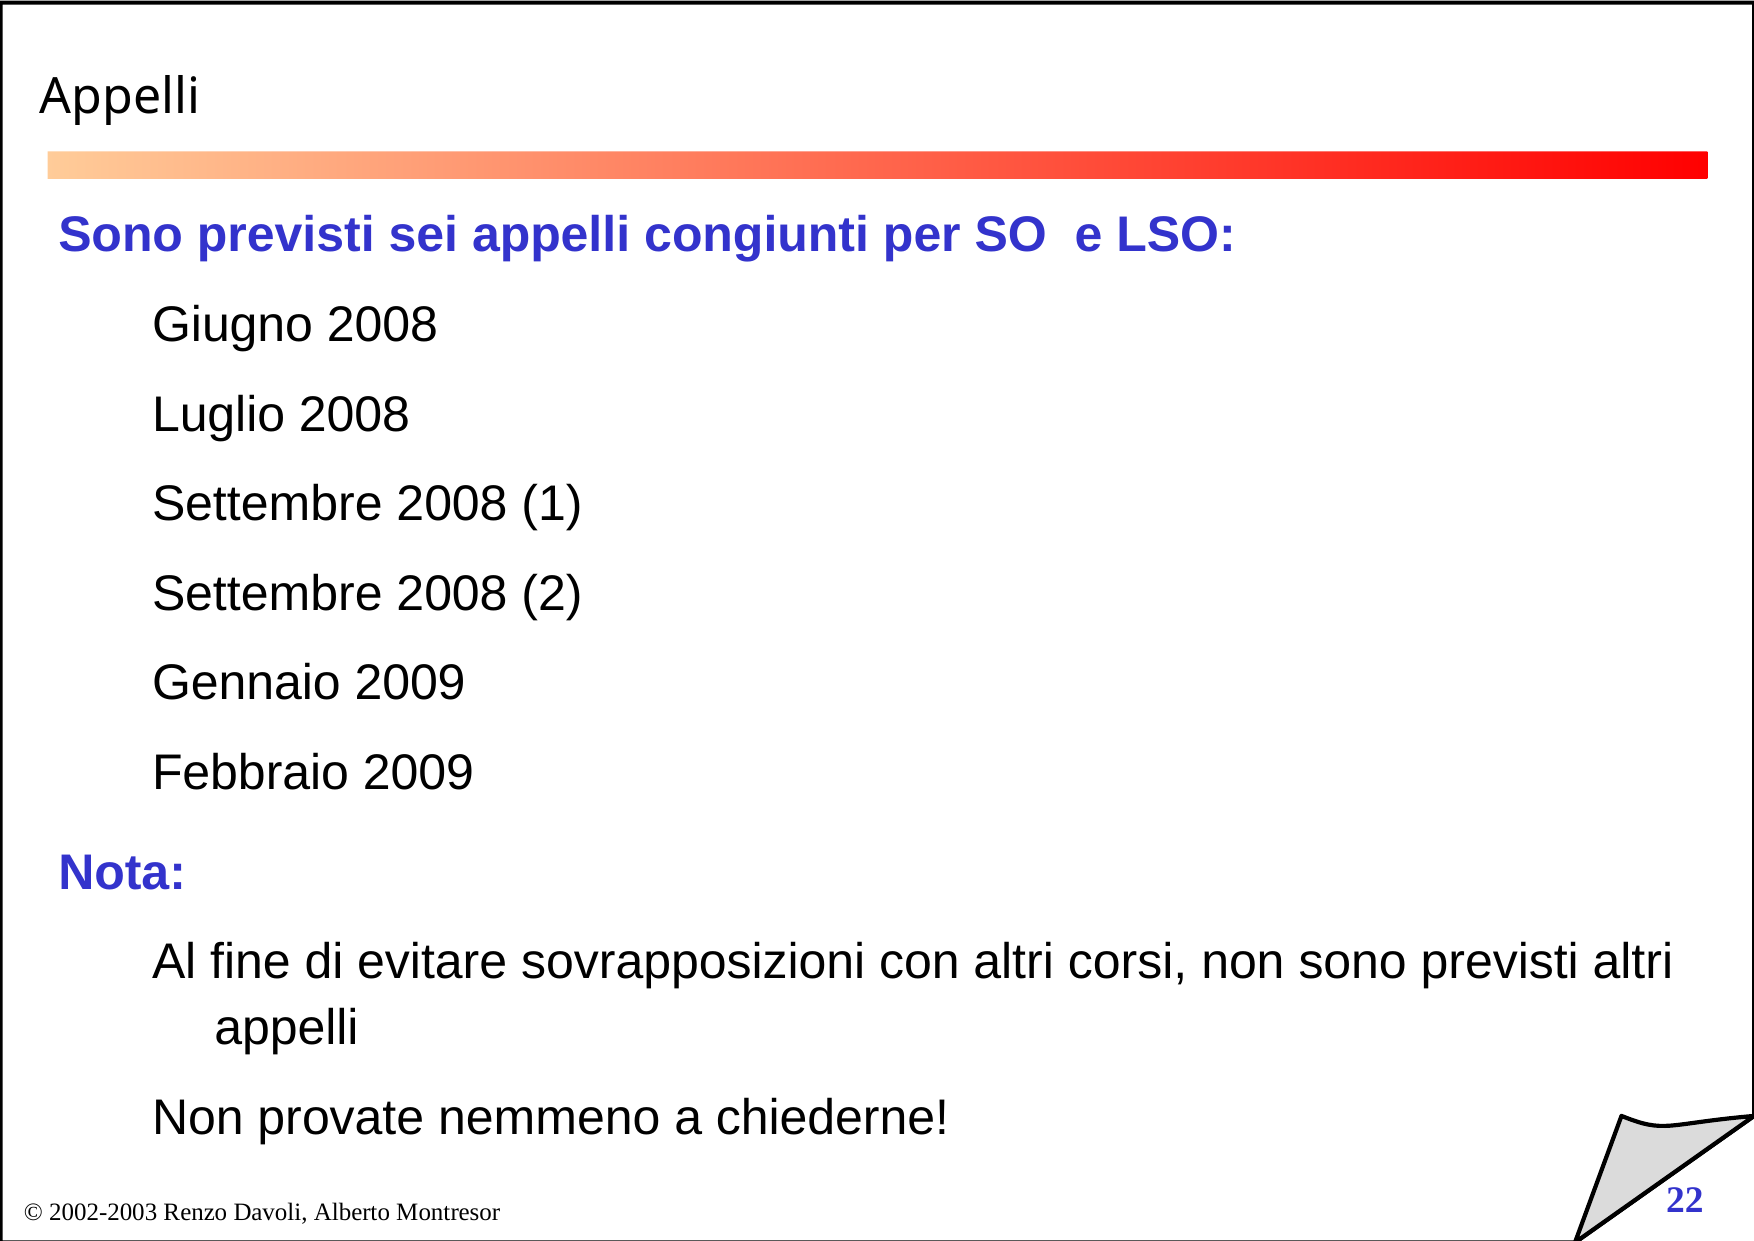

# Appelli
Sono previsti sei appelli congiunti per SO e LSO:
Giugno 2008
Luglio 2008
Settembre 2008 (1)
Settembre 2008 (2)
Gennaio 2009
Febbraio 2009
Nota:
Al fine di evitare sovrapposizioni con altri corsi, non sono previsti altri appelli
Non provate nemmeno a chiederne!